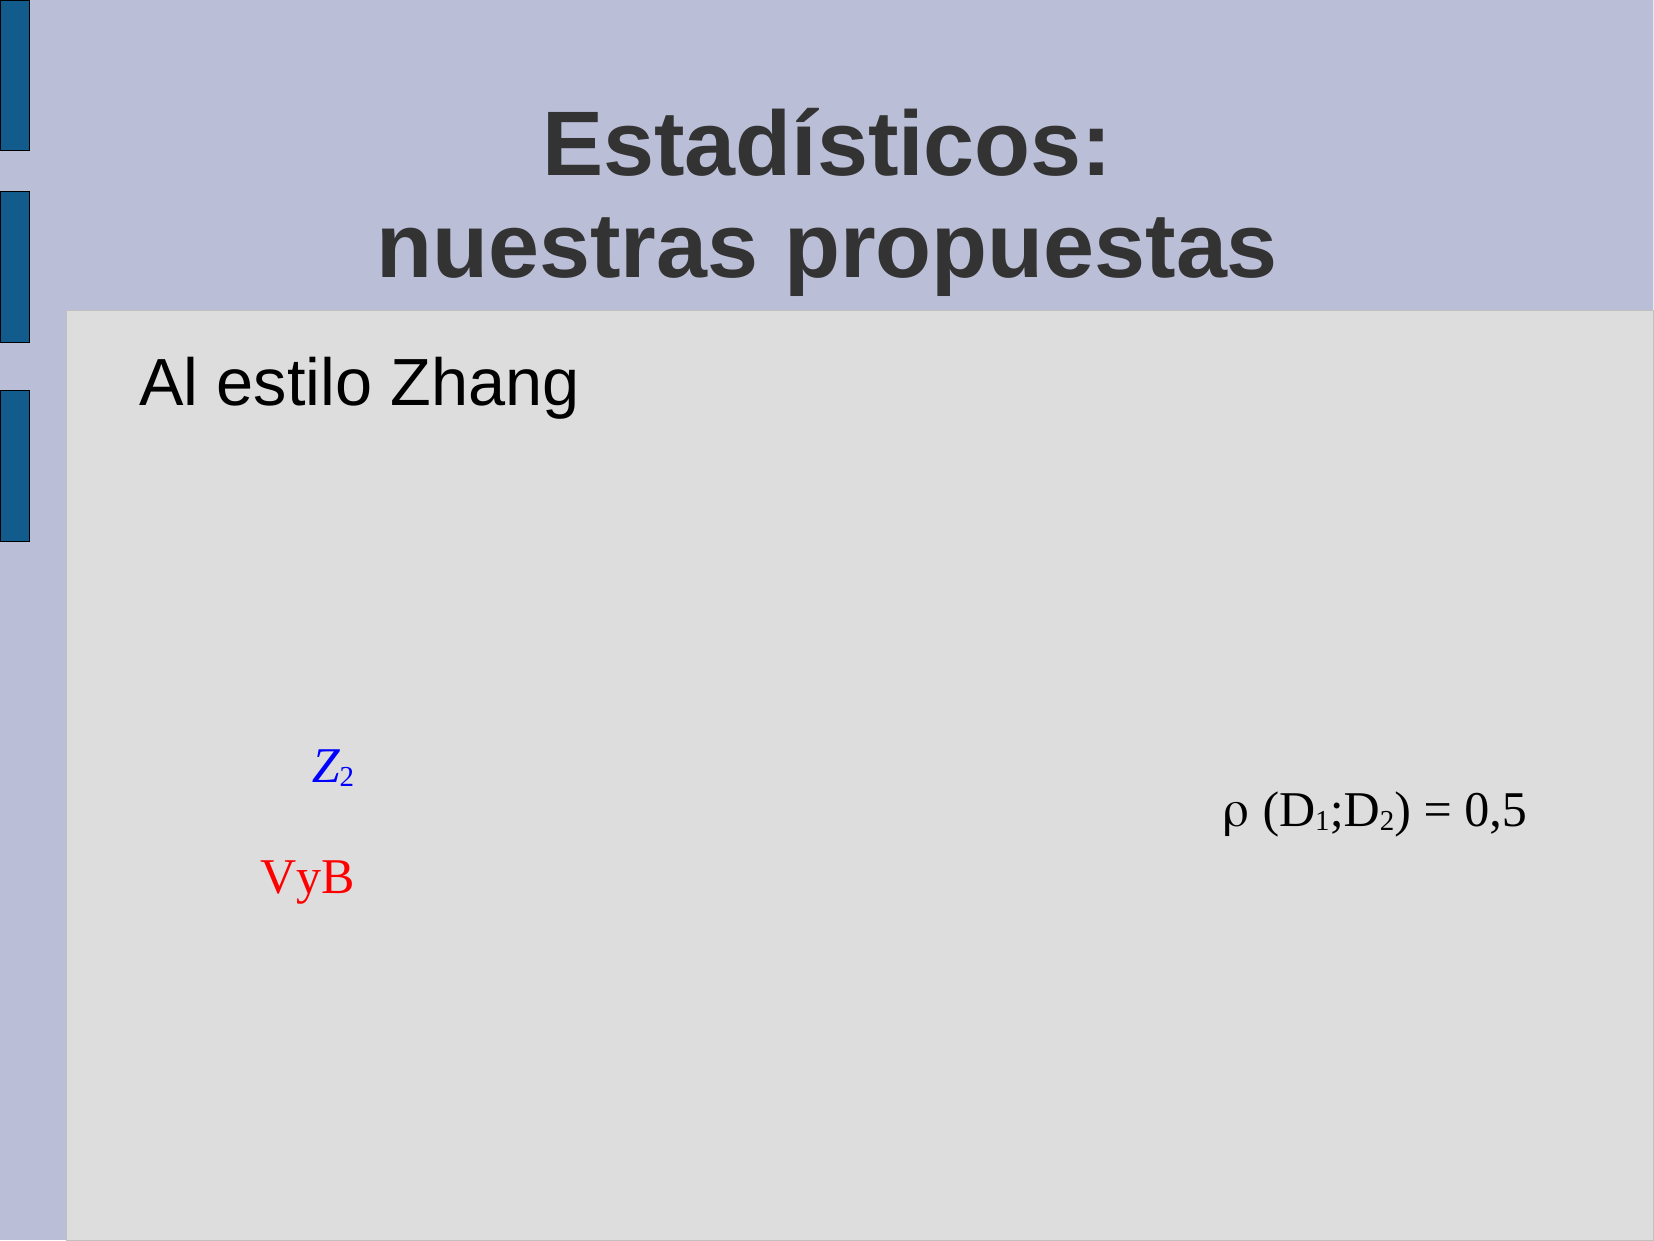

# Estadísticos: nuestras propuestas
Al estilo Zhang
Z2
VyB
r (D1;D2) = 0,5